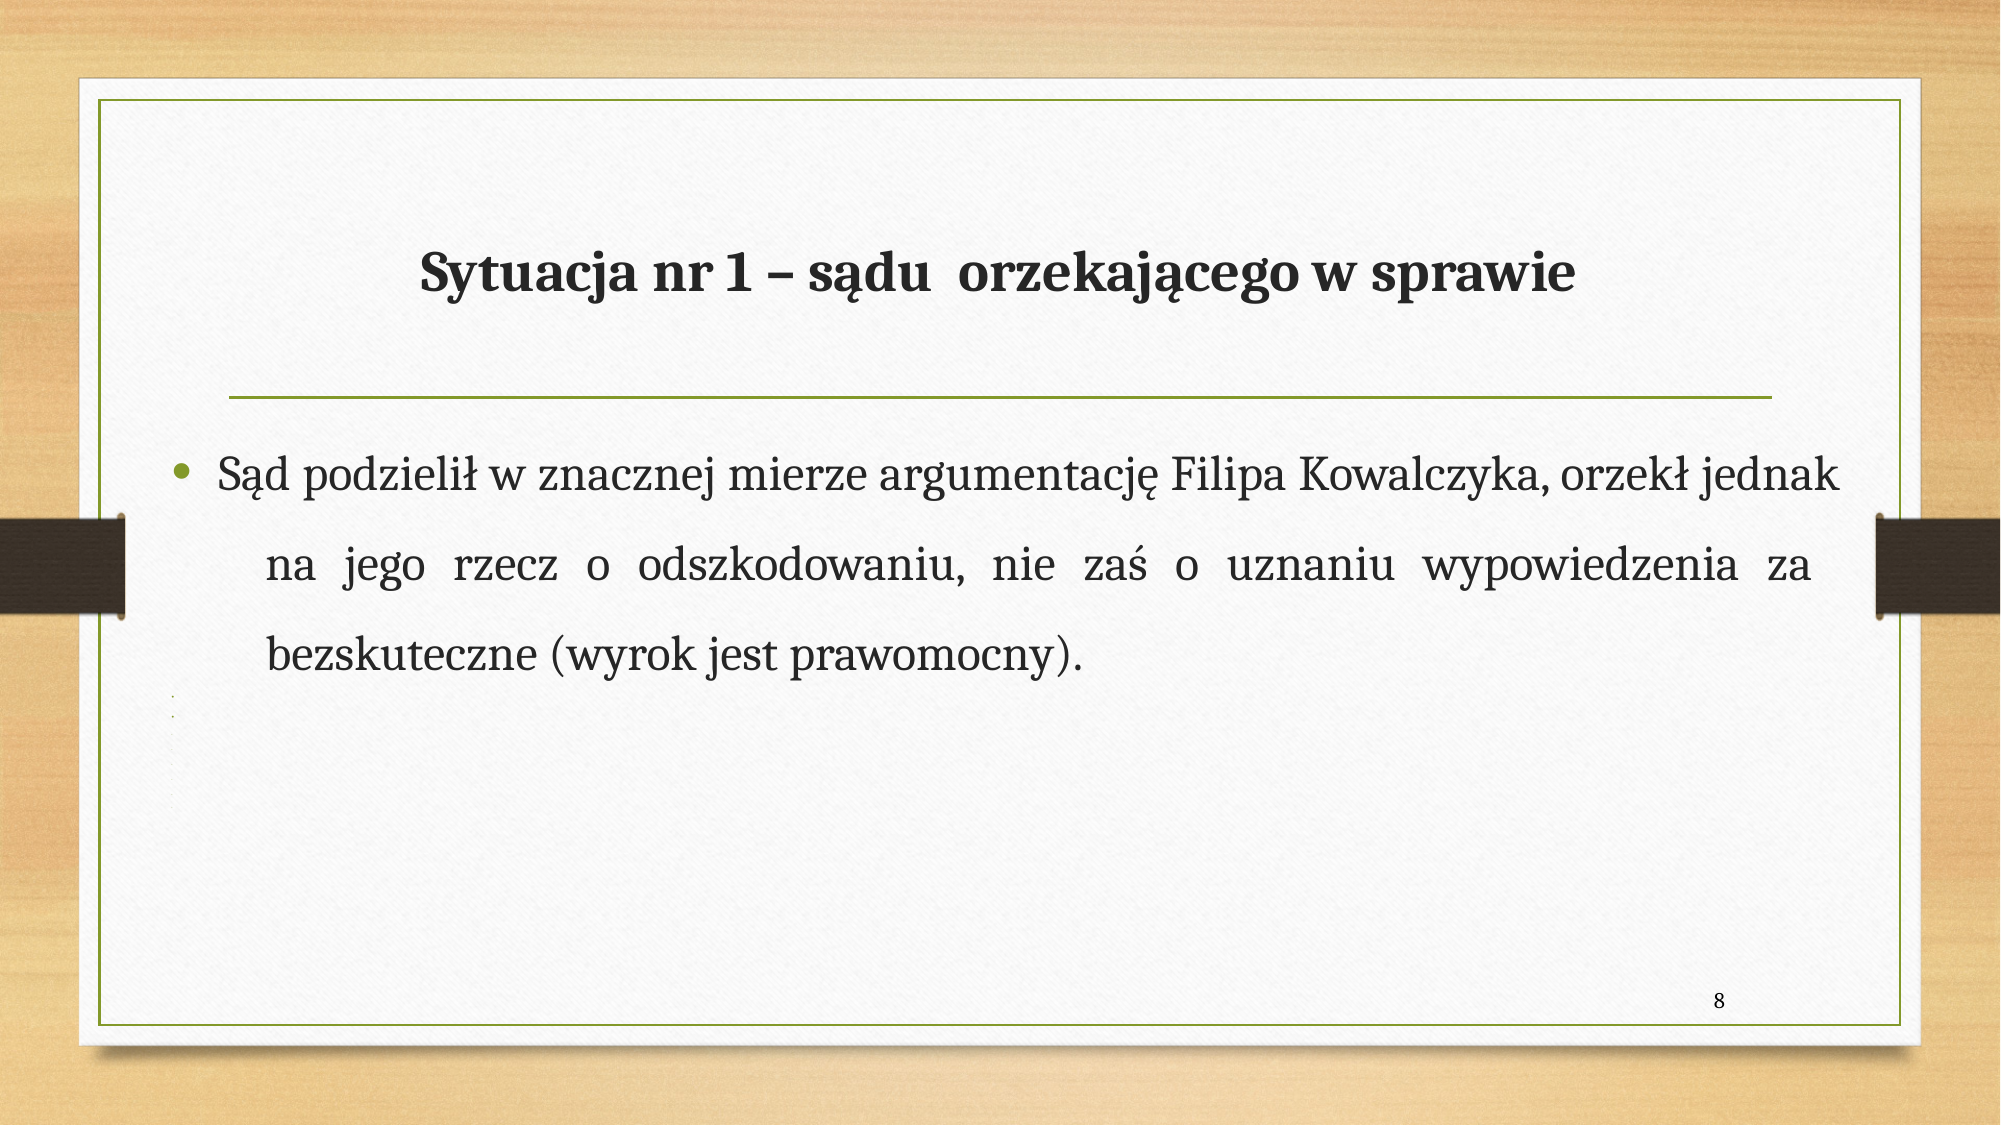

# Sytuacja nr 1 – sądu orzekającego w sprawie
Sąd podzielił w znacznej mierze argumentację Filipa Kowalczyka, orzekł jednak na jego rzecz o odszkodowaniu, nie zaś o uznaniu wypowiedzenia za bezskuteczne (wyrok jest prawomocny).